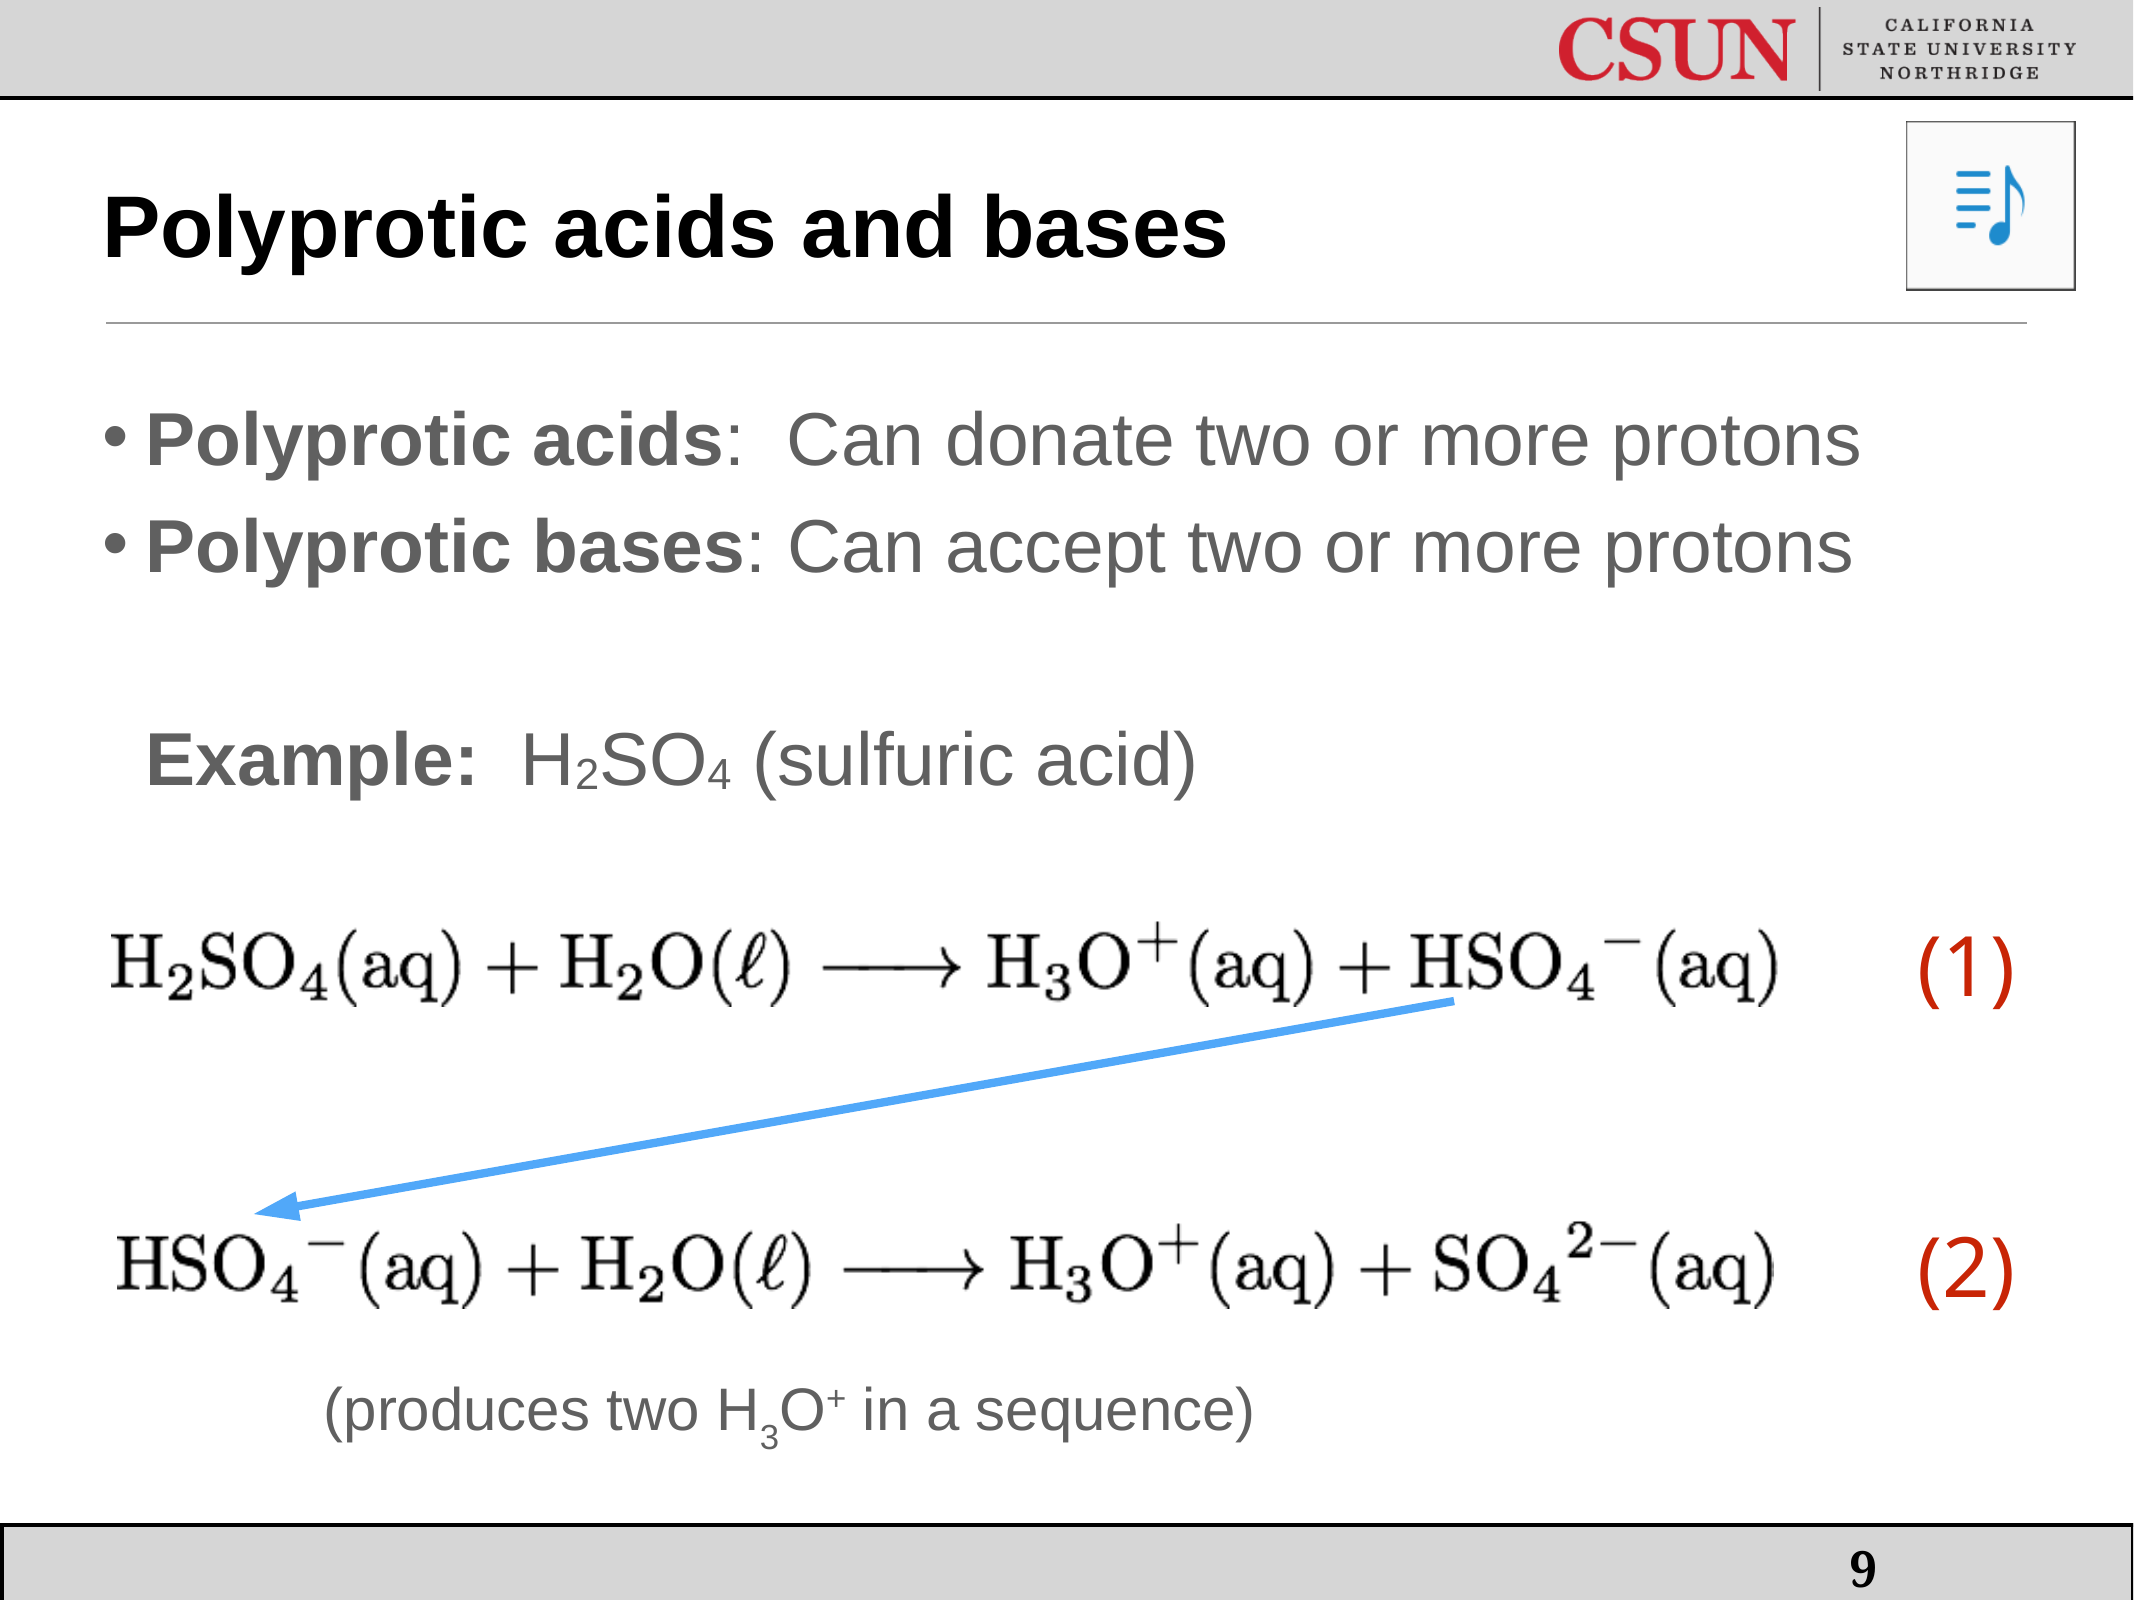

# Polyprotic acids and bases
Polyprotic acids: Can donate two or more protons
Polyprotic bases: Can accept two or more protons
Example: H2SO4 (sulfuric acid)
(1)
(2)
(produces two H3O+ in a sequence)
9